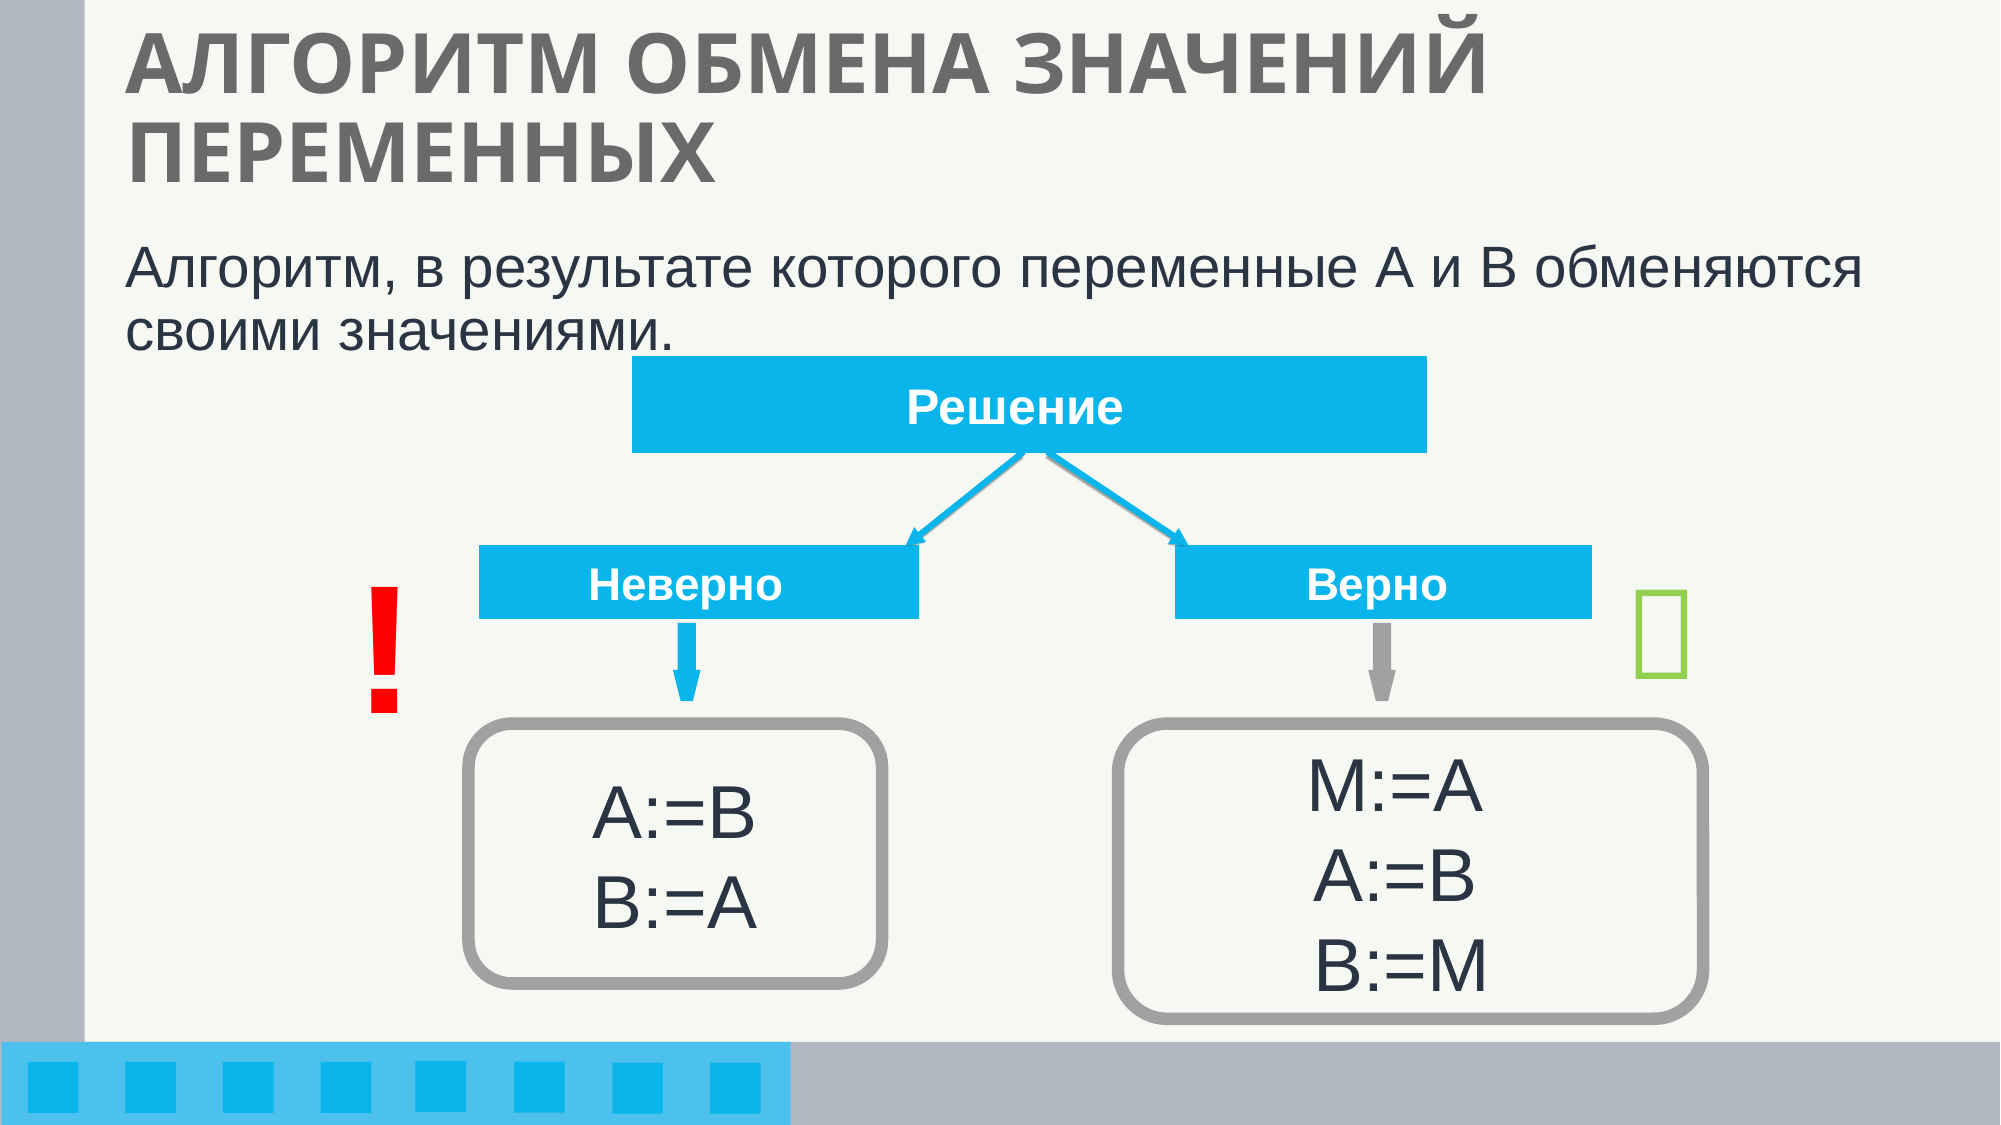

# АЛГОРИТМ ОБМЕНА ЗНАЧЕНИЙ ПЕРЕМЕННЫХ
Алгоритм, в результате которого переменные А и В обменяются своими значениями.
Решение
!
Неверно
Верно

А:=В
В:=А
 М:=А
 А:=В
 В:=М